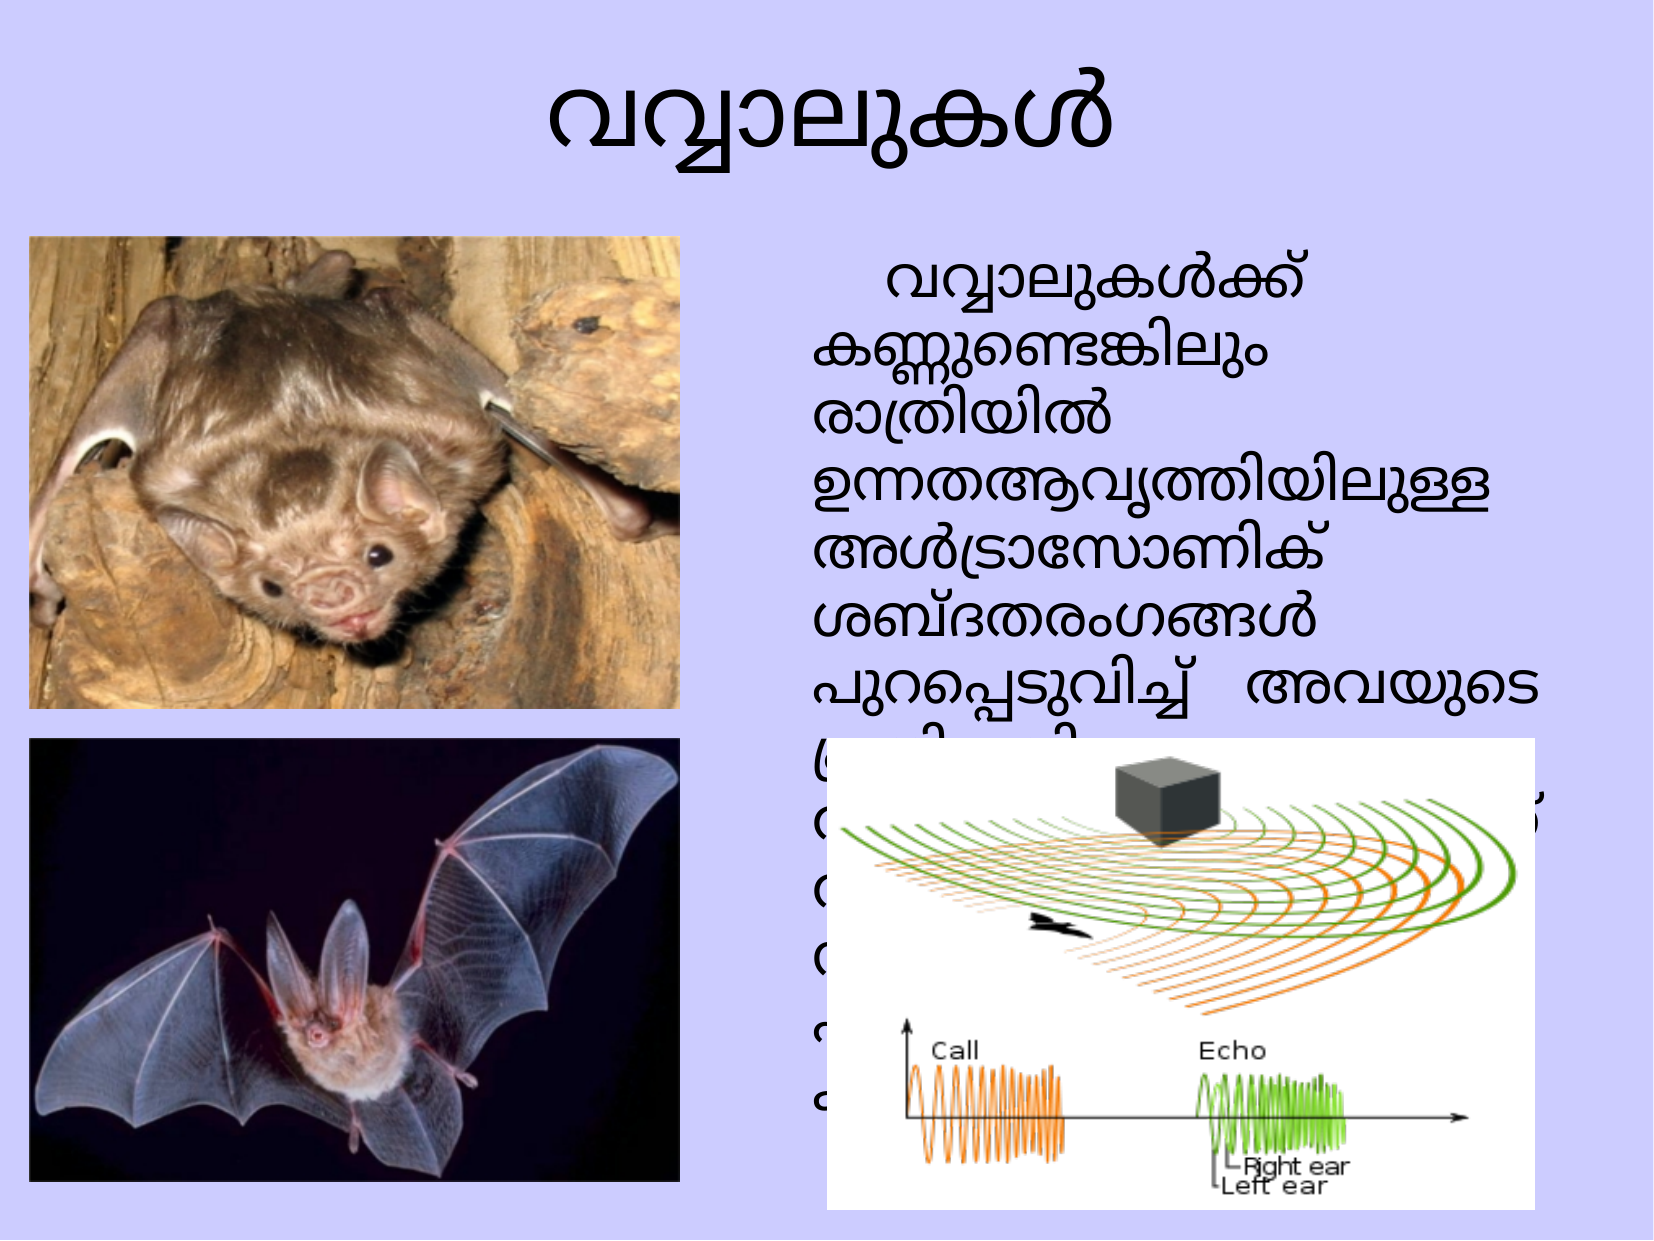

വവ്വാലുകള്‍
	വവ്വാലുകള്‍ക്ക് കണ്ണുണ്ടെങ്കിലും
രാത്രിയില്‍ ഉന്നതആവൃത്തിയിലുള്ള
അള്‍ട്രാസോണിക് ശബ്ദതരംഗങ്ങള്‍
പുറപ്പെടുവിച്ച് അവയുടെ പ്രതിധ്വനി
വിശകലനം ചെയ്ത് വസ്തുവിന്റെ
സ്ഥാനം,അകലം,സ്വഭാവം എന്നിവ
കൃത്യമായി ഗ്രഹിക്കുന്നു.